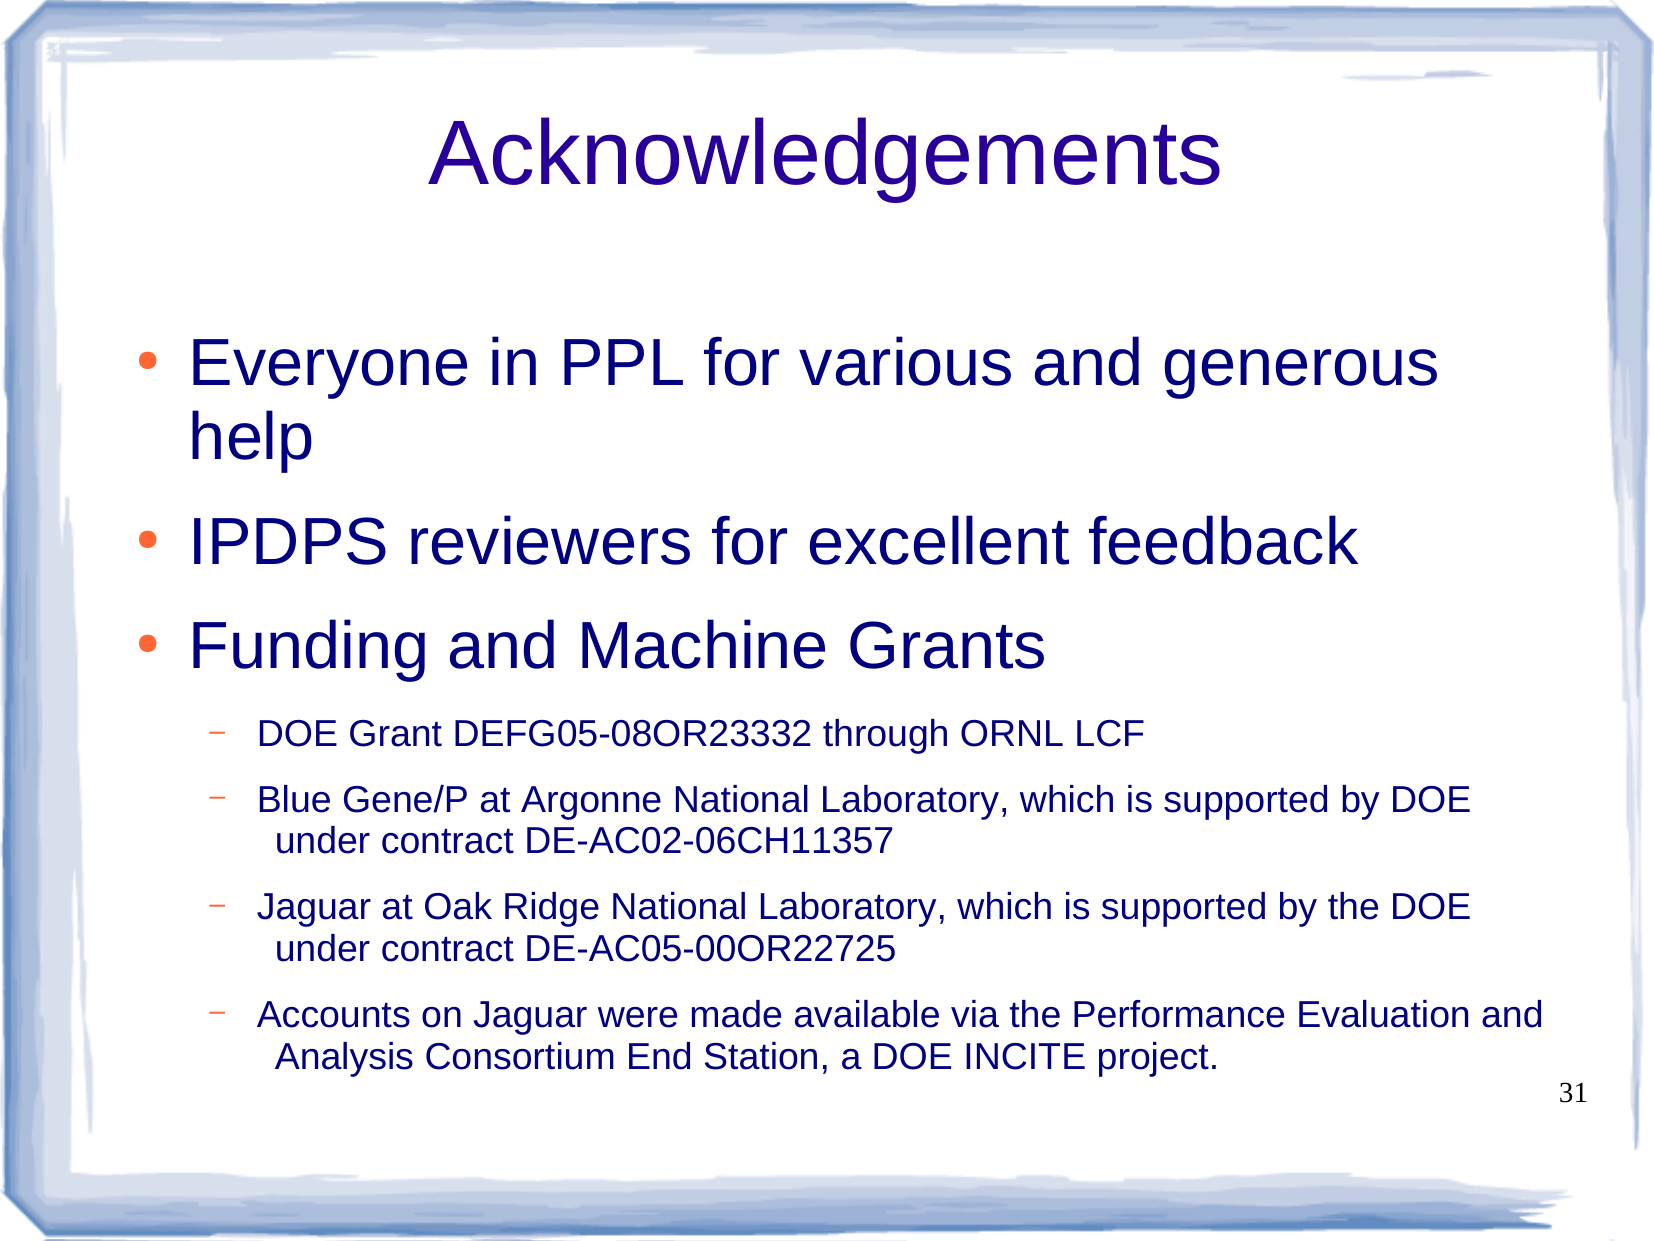

# Acknowledgements
Everyone in PPL for various and generous help
IPDPS reviewers for excellent feedback
Funding and Machine Grants
DOE Grant DEFG05-08OR23332 through ORNL LCF
Blue Gene/P at Argonne National Laboratory, which is supported by DOE under contract DE-AC02-06CH11357
Jaguar at Oak Ridge National Laboratory, which is supported by the DOE under contract DE-AC05-00OR22725
Accounts on Jaguar were made available via the Performance Evaluation and Analysis Consortium End Station, a DOE INCITE project.
31